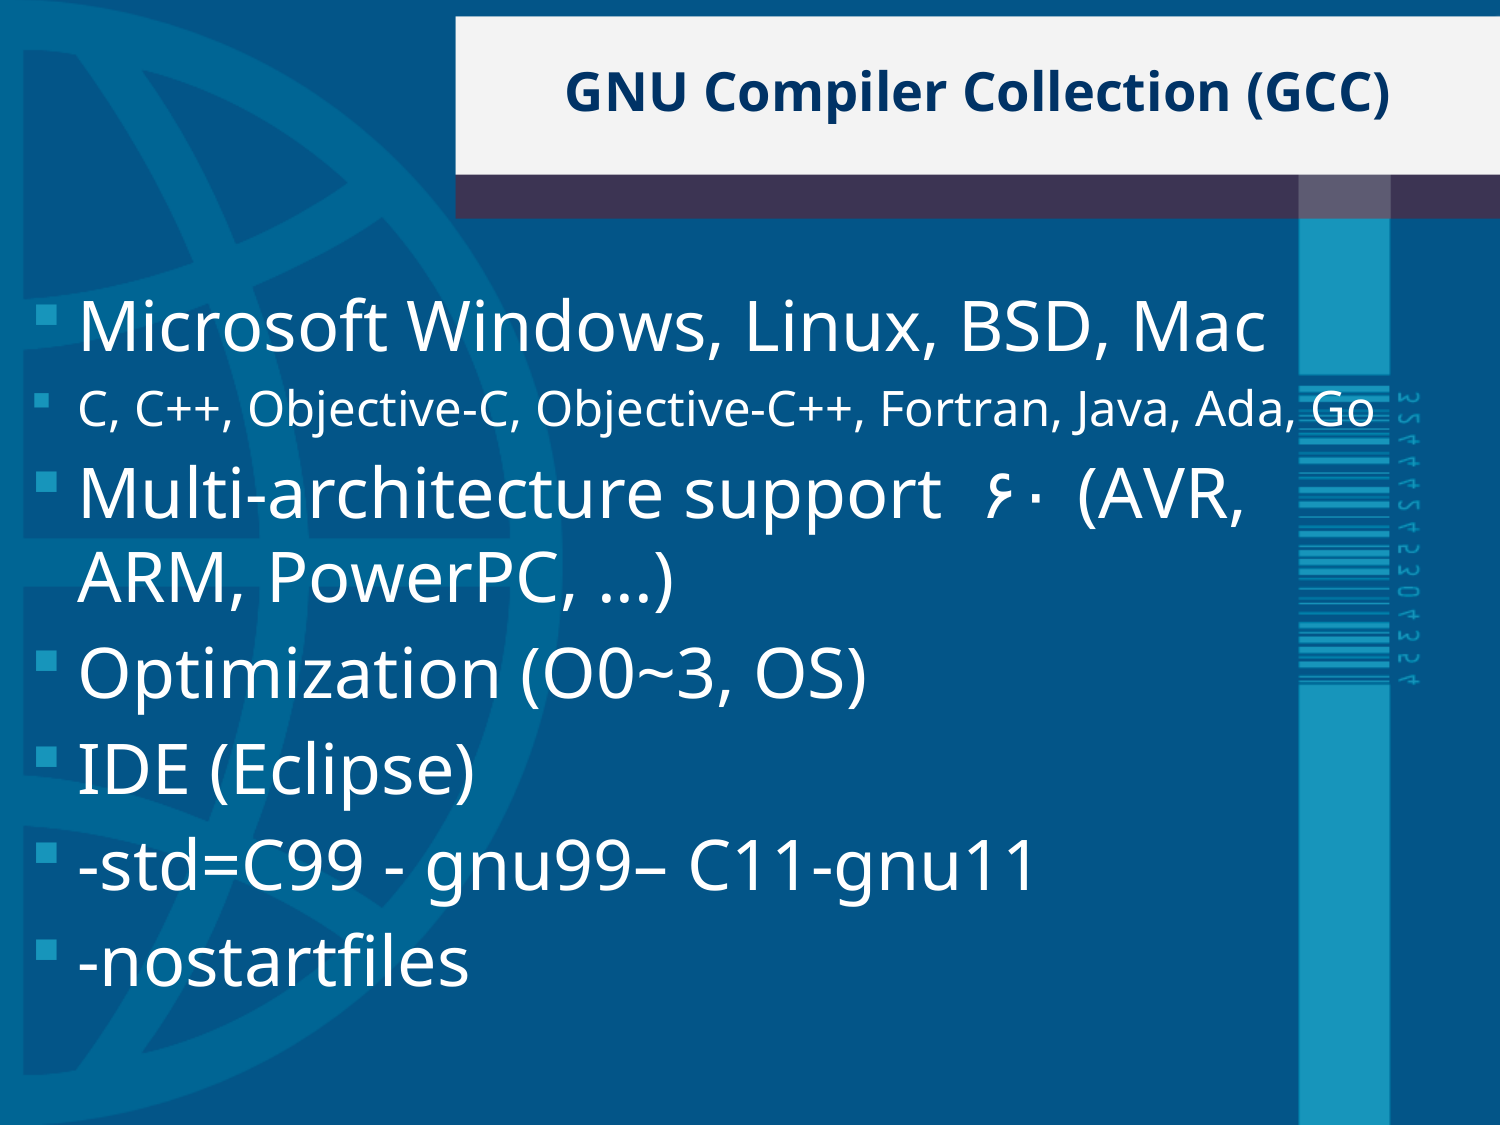

# GNU Compiler Collection (GCC)
Microsoft Windows, Linux, BSD, Mac
C, C++, Objective-C, Objective-C++, Fortran, Java, Ada, Go
Multi-architecture support ۶۰ (AVR, ARM, PowerPC, ...)
Optimization (O0~3, OS)
IDE (Eclipse)
-std=C99 - gnu99– C11-gnu11
-nostartfiles